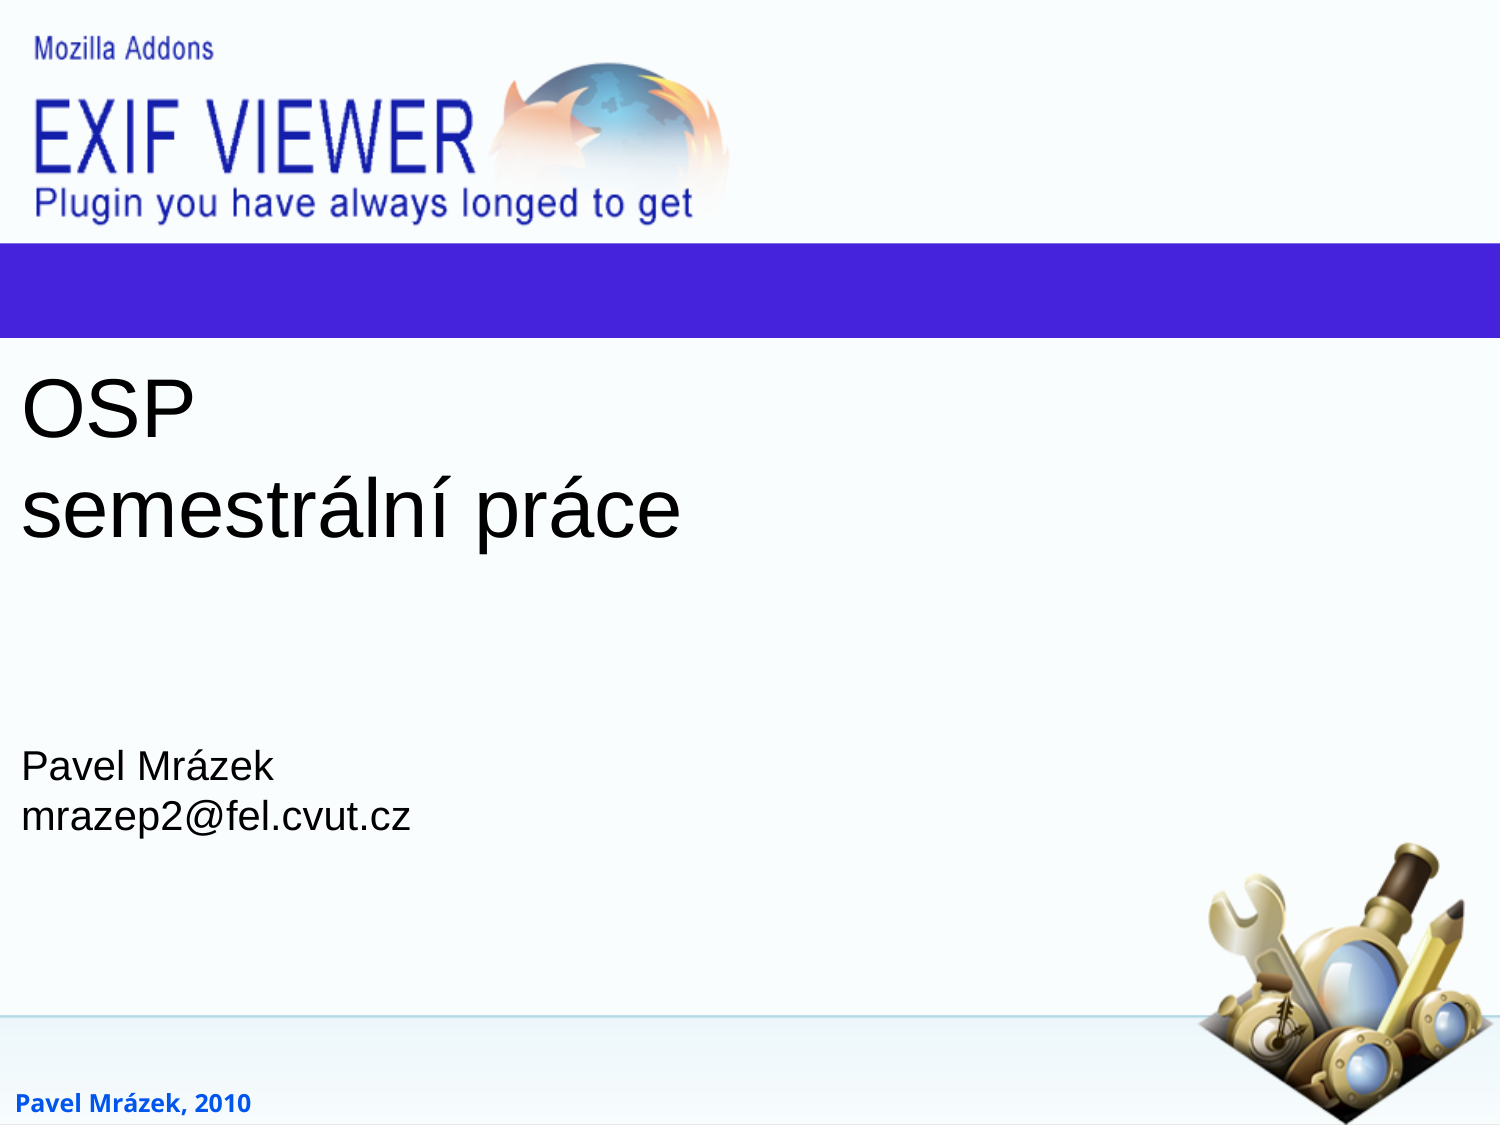

OSP
semestrální práce
Pavel Mrázek
mrazep2@fel.cvut.cz
Pavel Mrázek, 2010